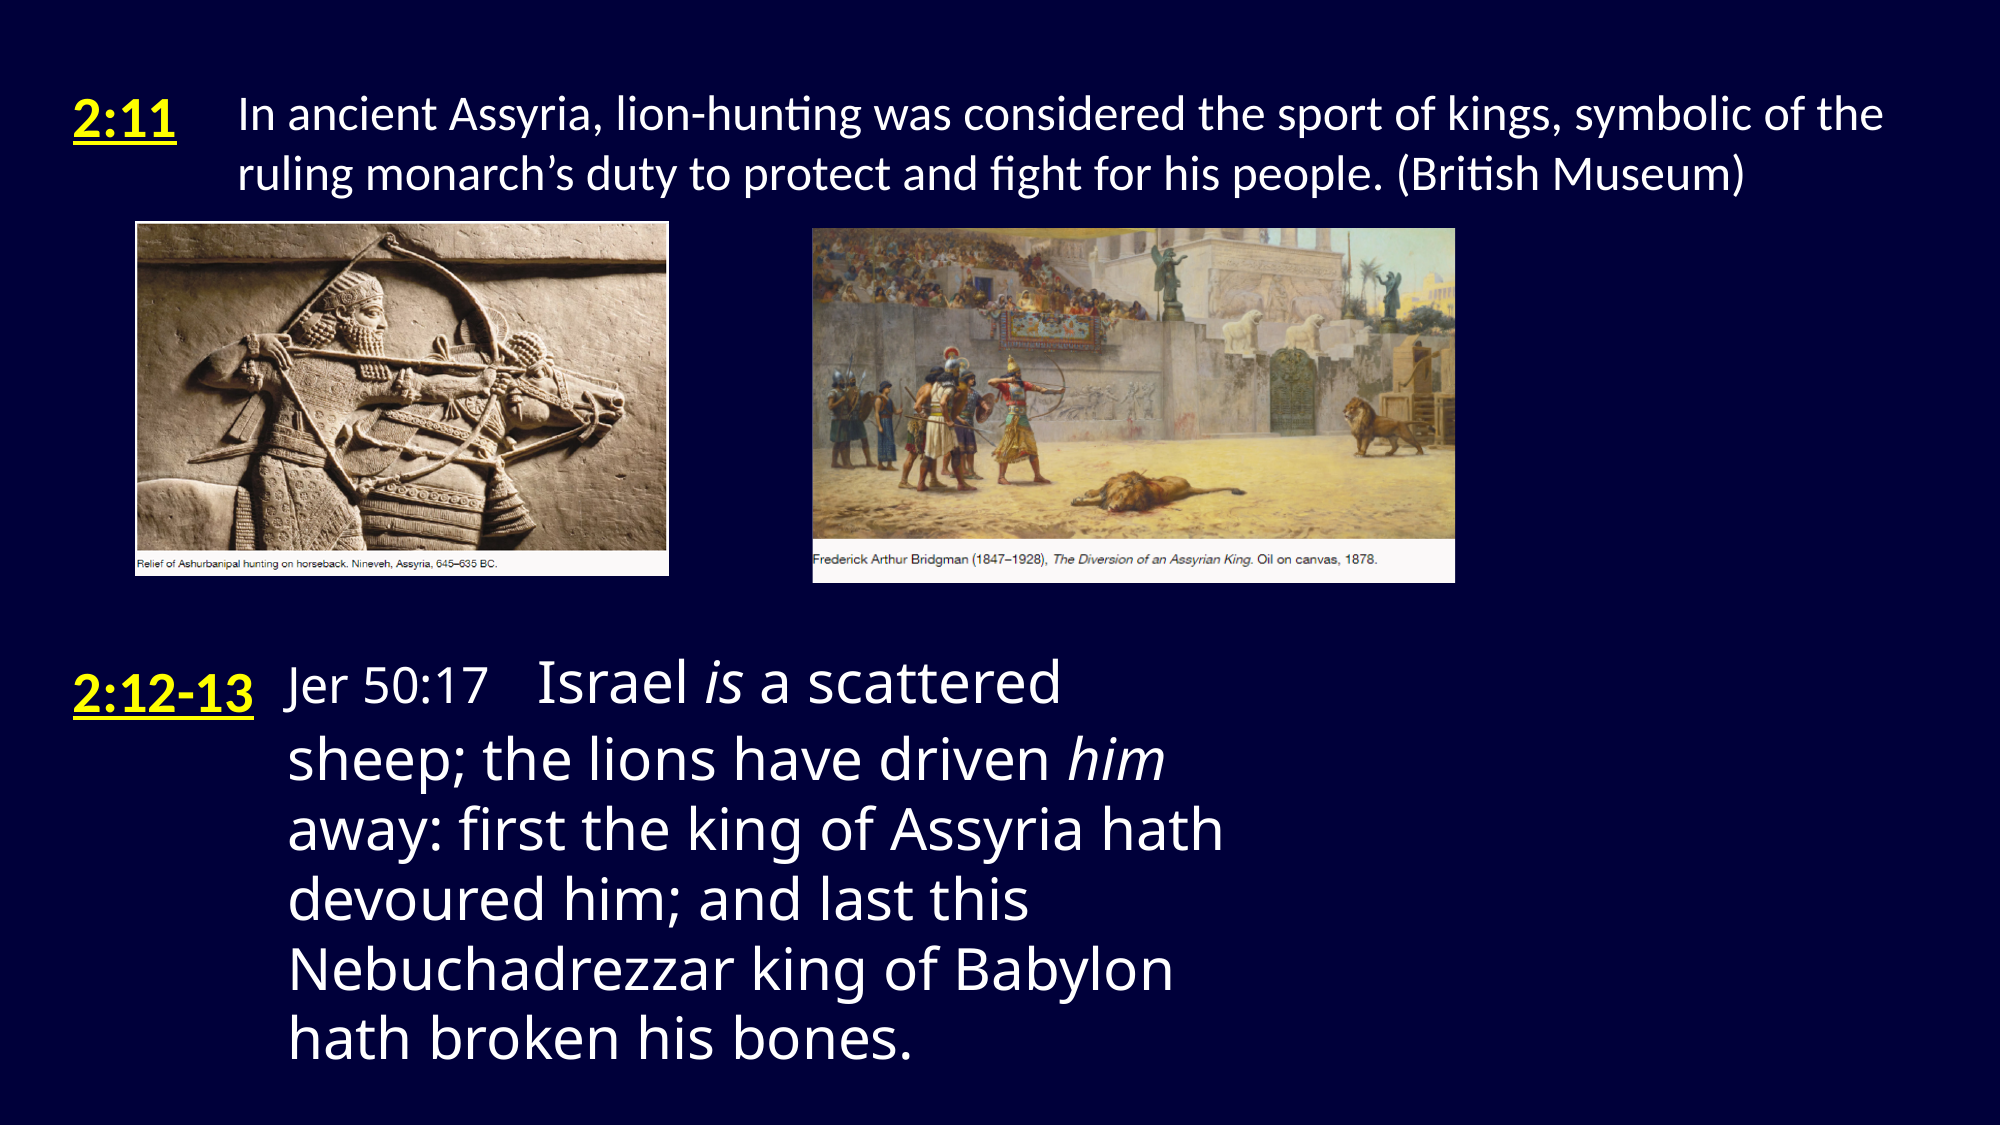

2:11
In ancient Assyria, lion-hunting was considered the sport of kings, symbolic of the ruling monarch’s duty to protect and fight for his people. (British Museum)
Jer 50:17 Israel is a scattered sheep; the lions have driven him away: first the king of Assyria hath devoured him; and last this Nebuchadrezzar king of Babylon hath broken his bones.
2:12-13